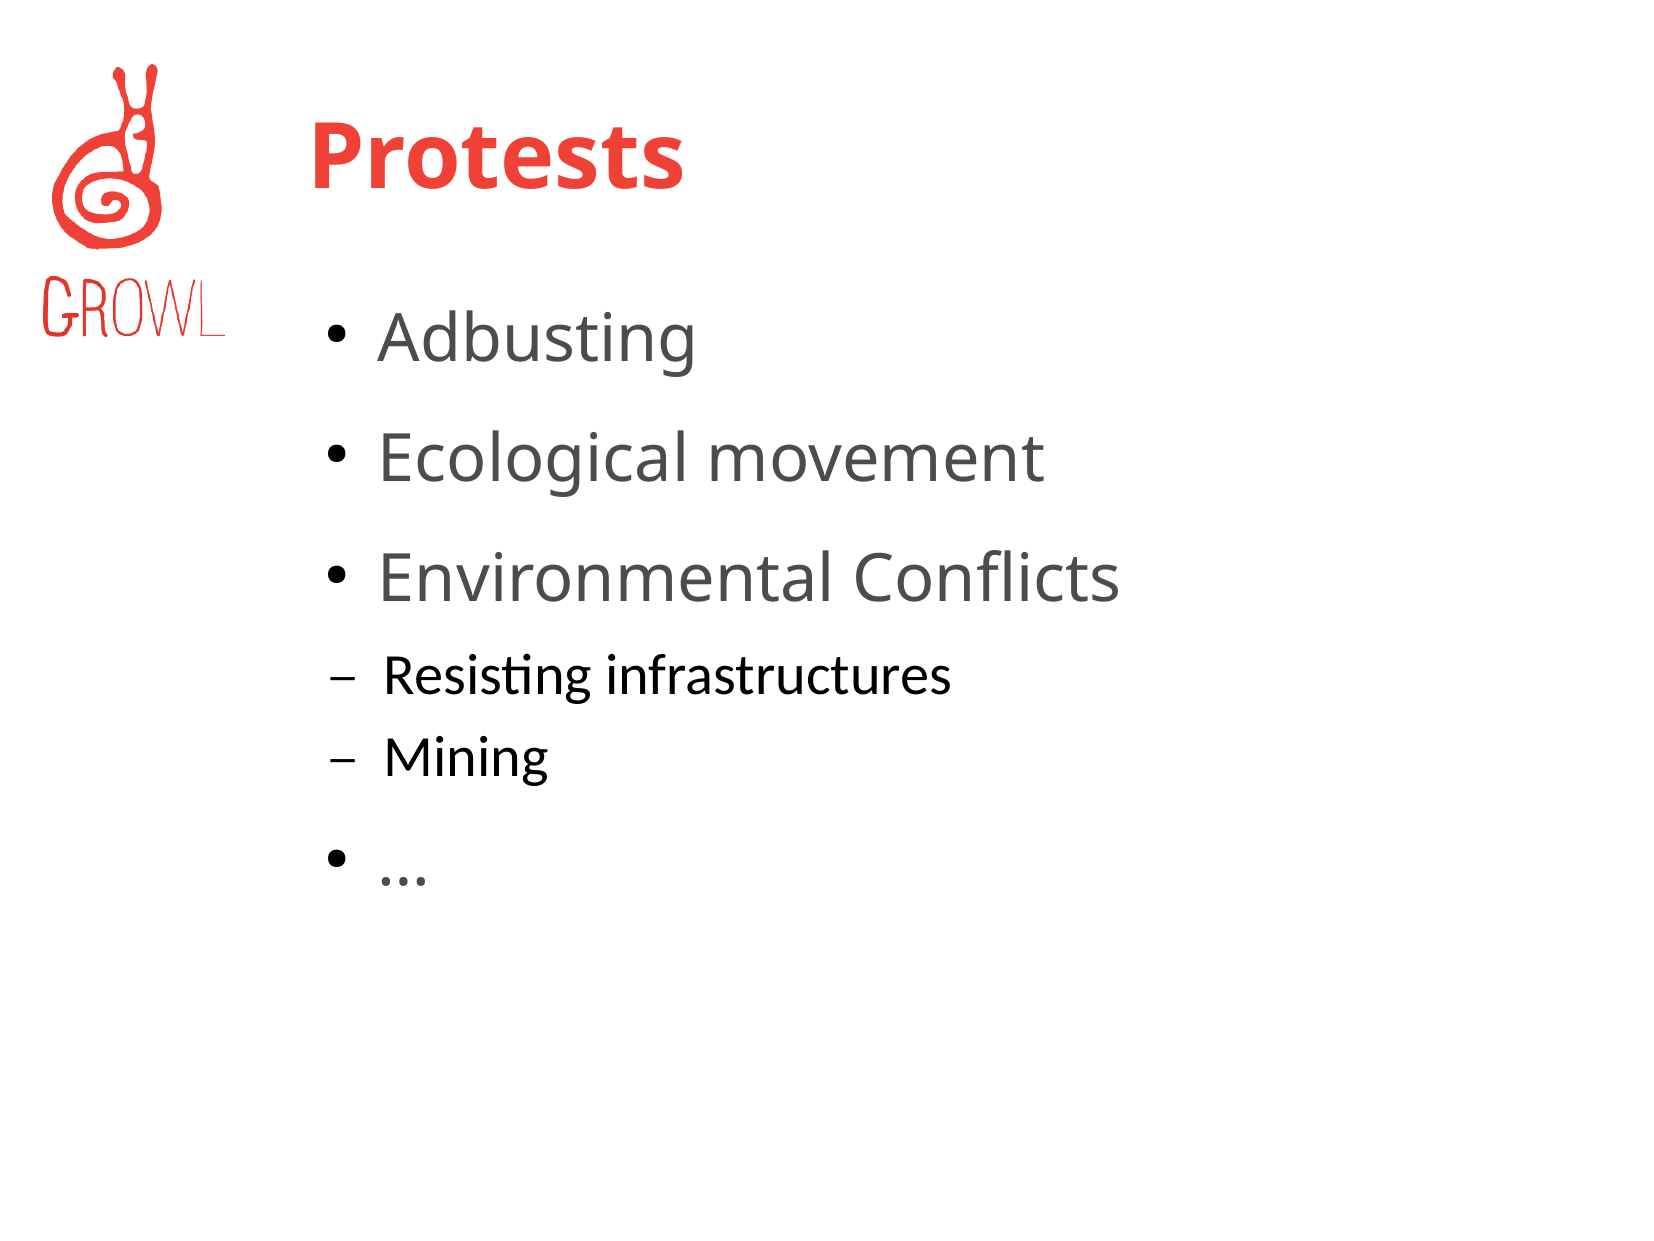

# Protests
Adbusting
Ecological movement
Environmental Conflicts
Resisting infrastructures
Mining
…